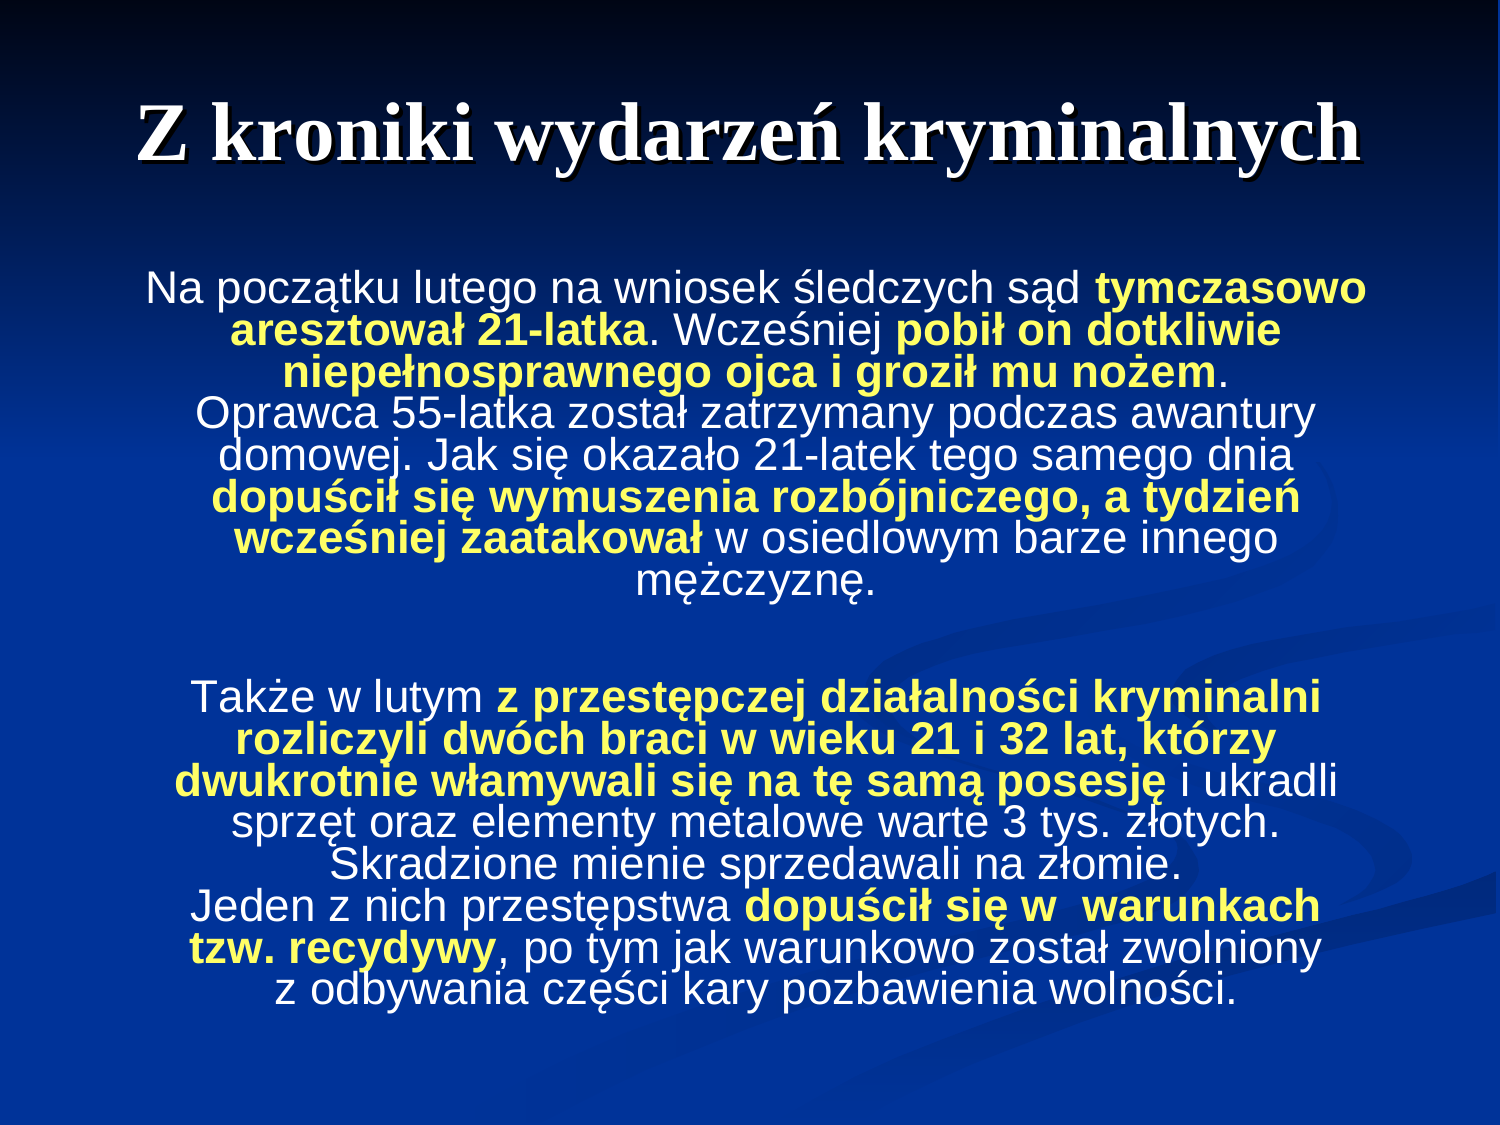

# Z kroniki wydarzeń kryminalnych
Na początku lutego na wniosek śledczych sąd tymczasowo aresztował 21-latka. Wcześniej pobił on dotkliwie niepełnosprawnego ojca i groził mu nożem.
Oprawca 55-latka został zatrzymany podczas awantury domowej. Jak się okazało 21-latek tego samego dnia dopuścił się wymuszenia rozbójniczego, a tydzień wcześniej zaatakował w osiedlowym barze innego mężczyznę.
Także w lutym z przestępczej działalności kryminalni rozliczyli dwóch braci w wieku 21 i 32 lat, którzy dwukrotnie włamywali się na tę samą posesję i ukradli sprzęt oraz elementy metalowe warte 3 tys. złotych. Skradzione mienie sprzedawali na złomie.
Jeden z nich przestępstwa dopuścił się w warunkach
tzw. recydywy, po tym jak warunkowo został zwolniony
z odbywania części kary pozbawienia wolności.